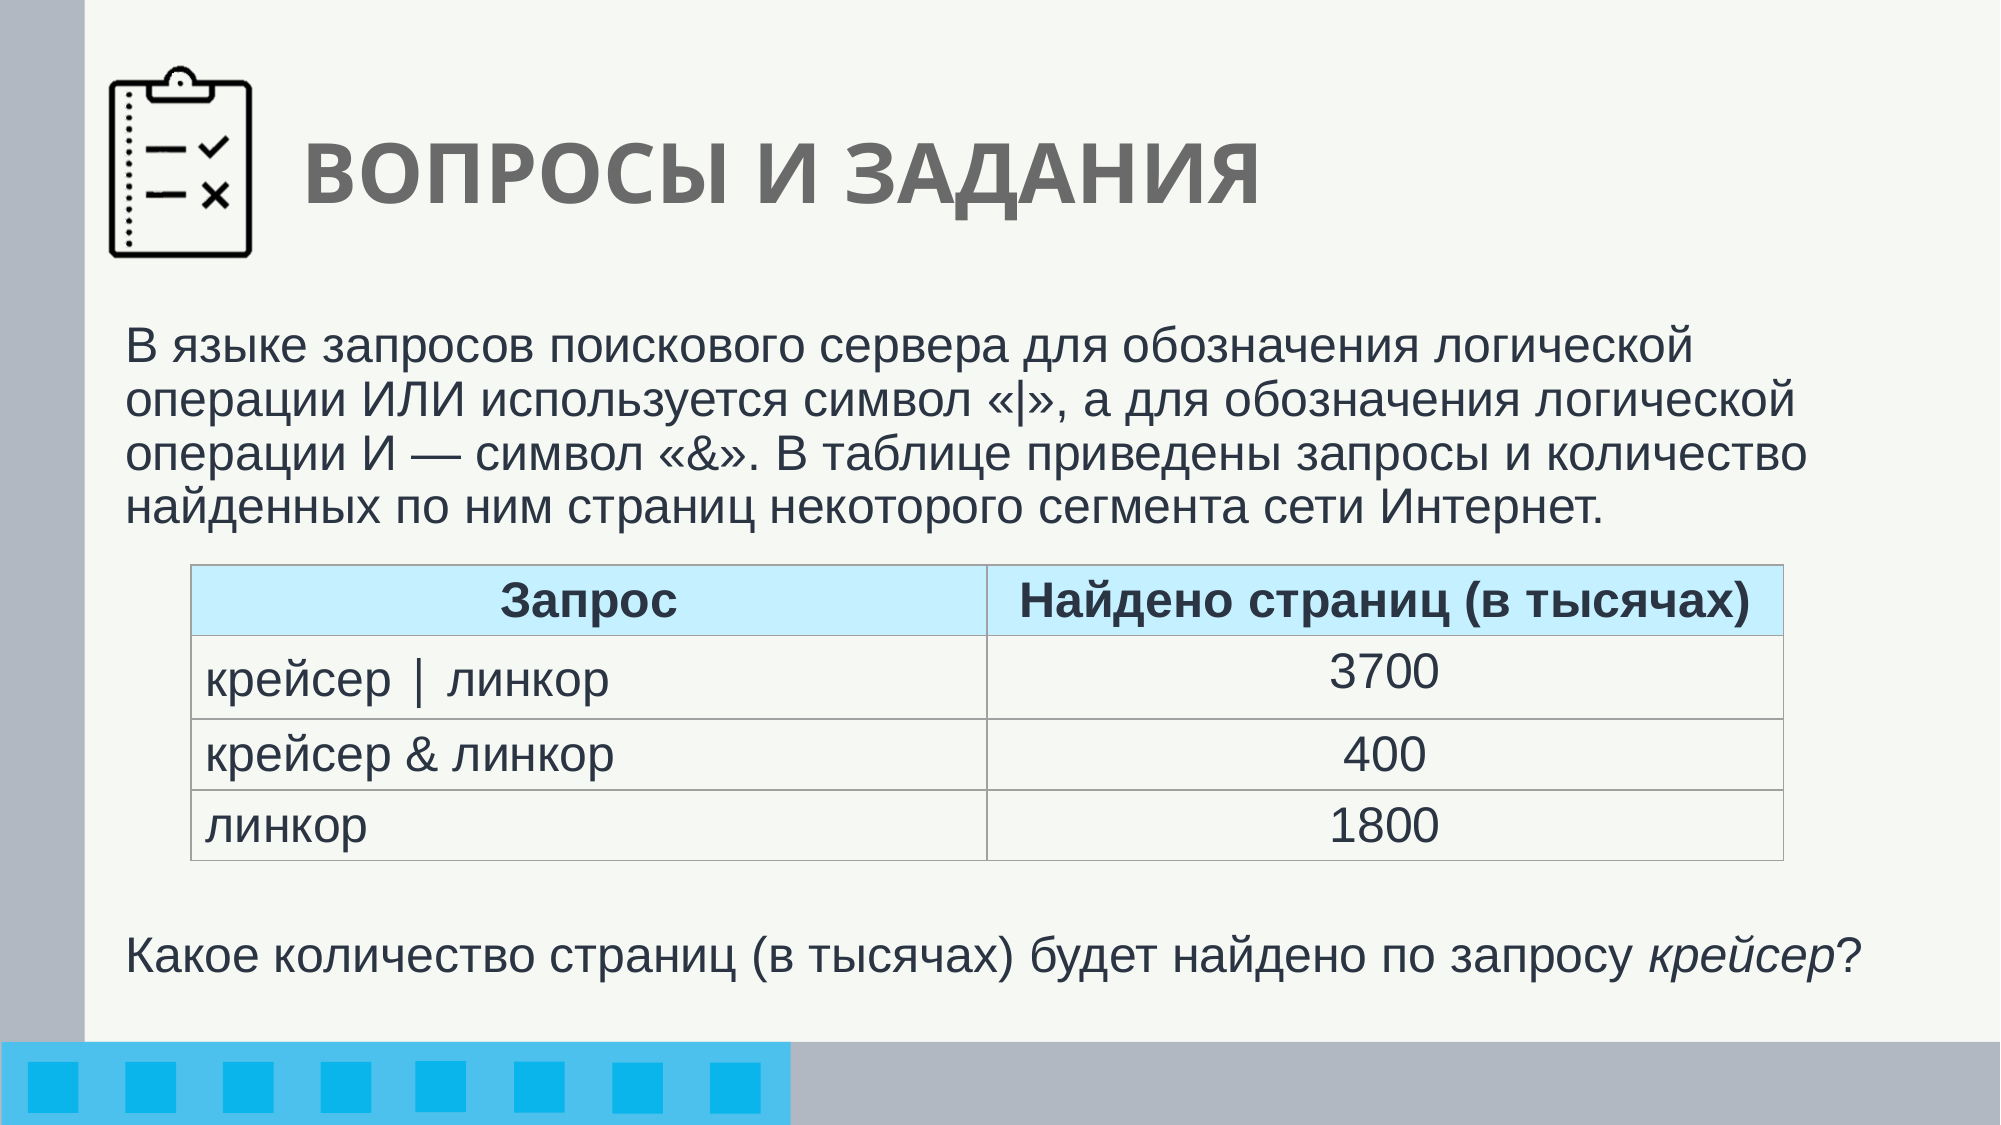

# ВОПРОСЫ И ЗАДАНИЯ
В языке запросов поискового сервера для обозначения логической операции ИЛИ используется символ «|», а для обозначения логической операции И — символ «&». В таблице приведены запросы и количество найденных по ним страниц некоторого сегмента сети Интернет.
Какое количество страниц (в тысячах) будет найдено по запросу крейсер?
| Запрос | Найдено страниц (в тысячах) |
| --- | --- |
| крейсер | линкор | 3700 |
| крейсер & линкор | 400 |
| линкор | 1800 |